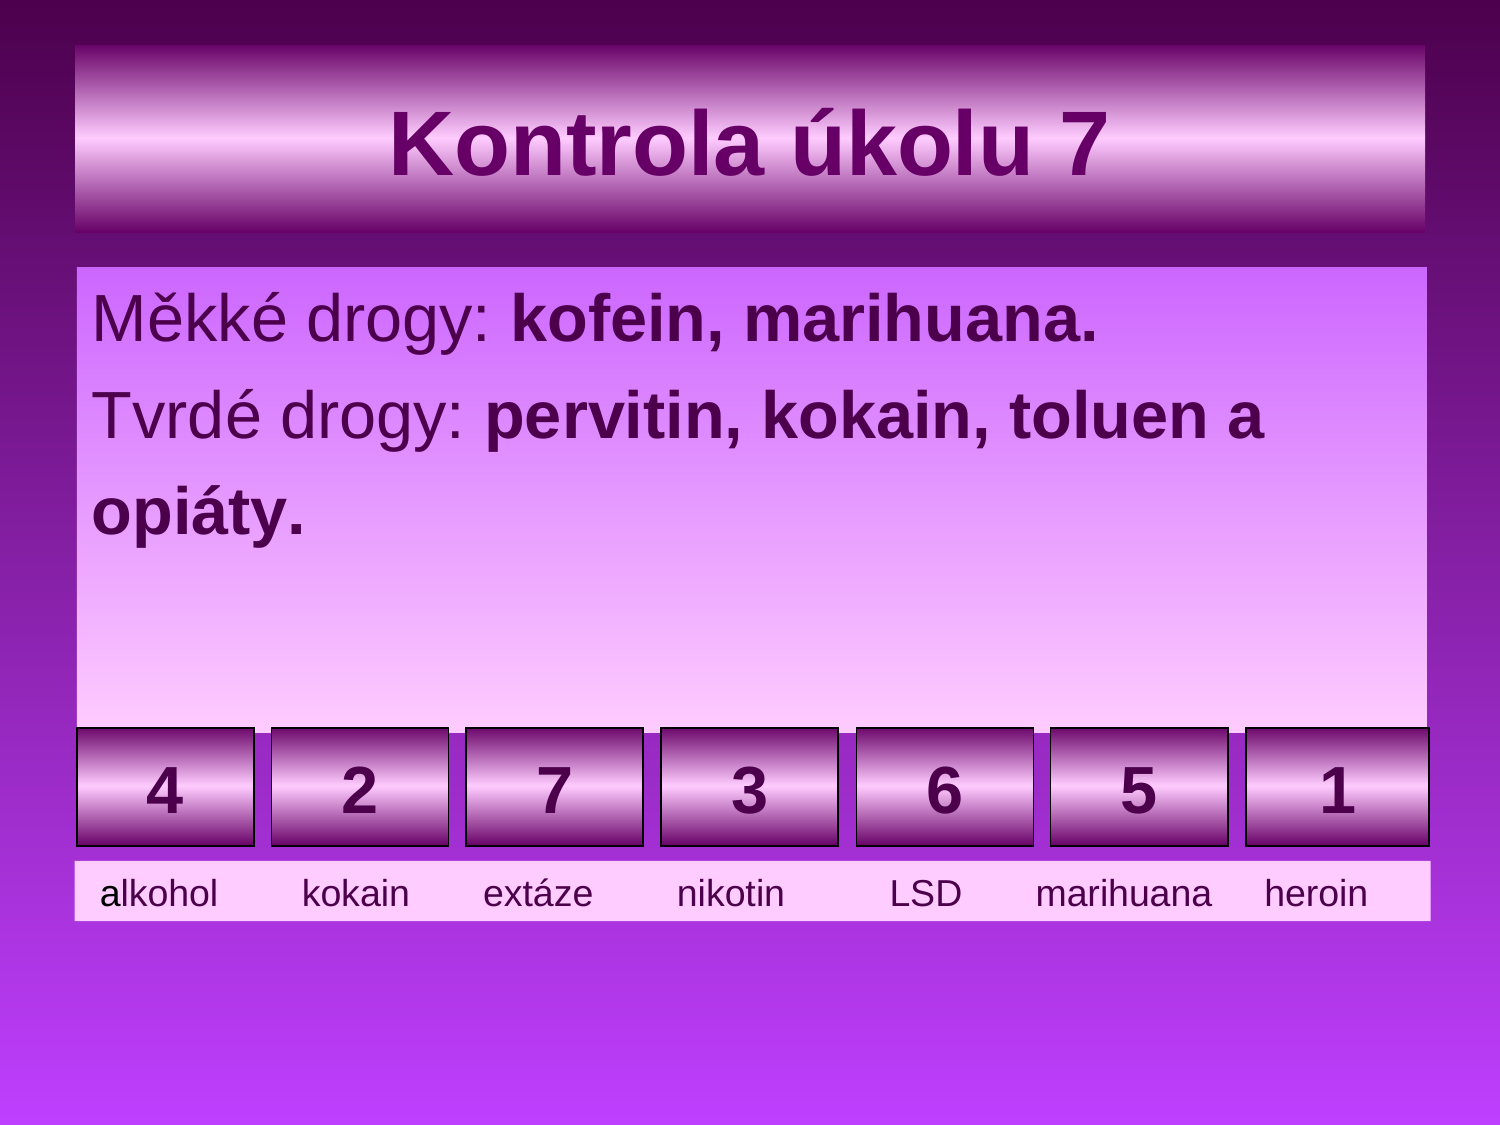

# Kontrola úkolu 7
Měkké drogy: kofein, marihuana.
Tvrdé drogy: pervitin, kokain, toluen a
opiáty.
4
2
7
3
6
5
1
 alkohol kokain extáze nikotin LSD marihuana heroin